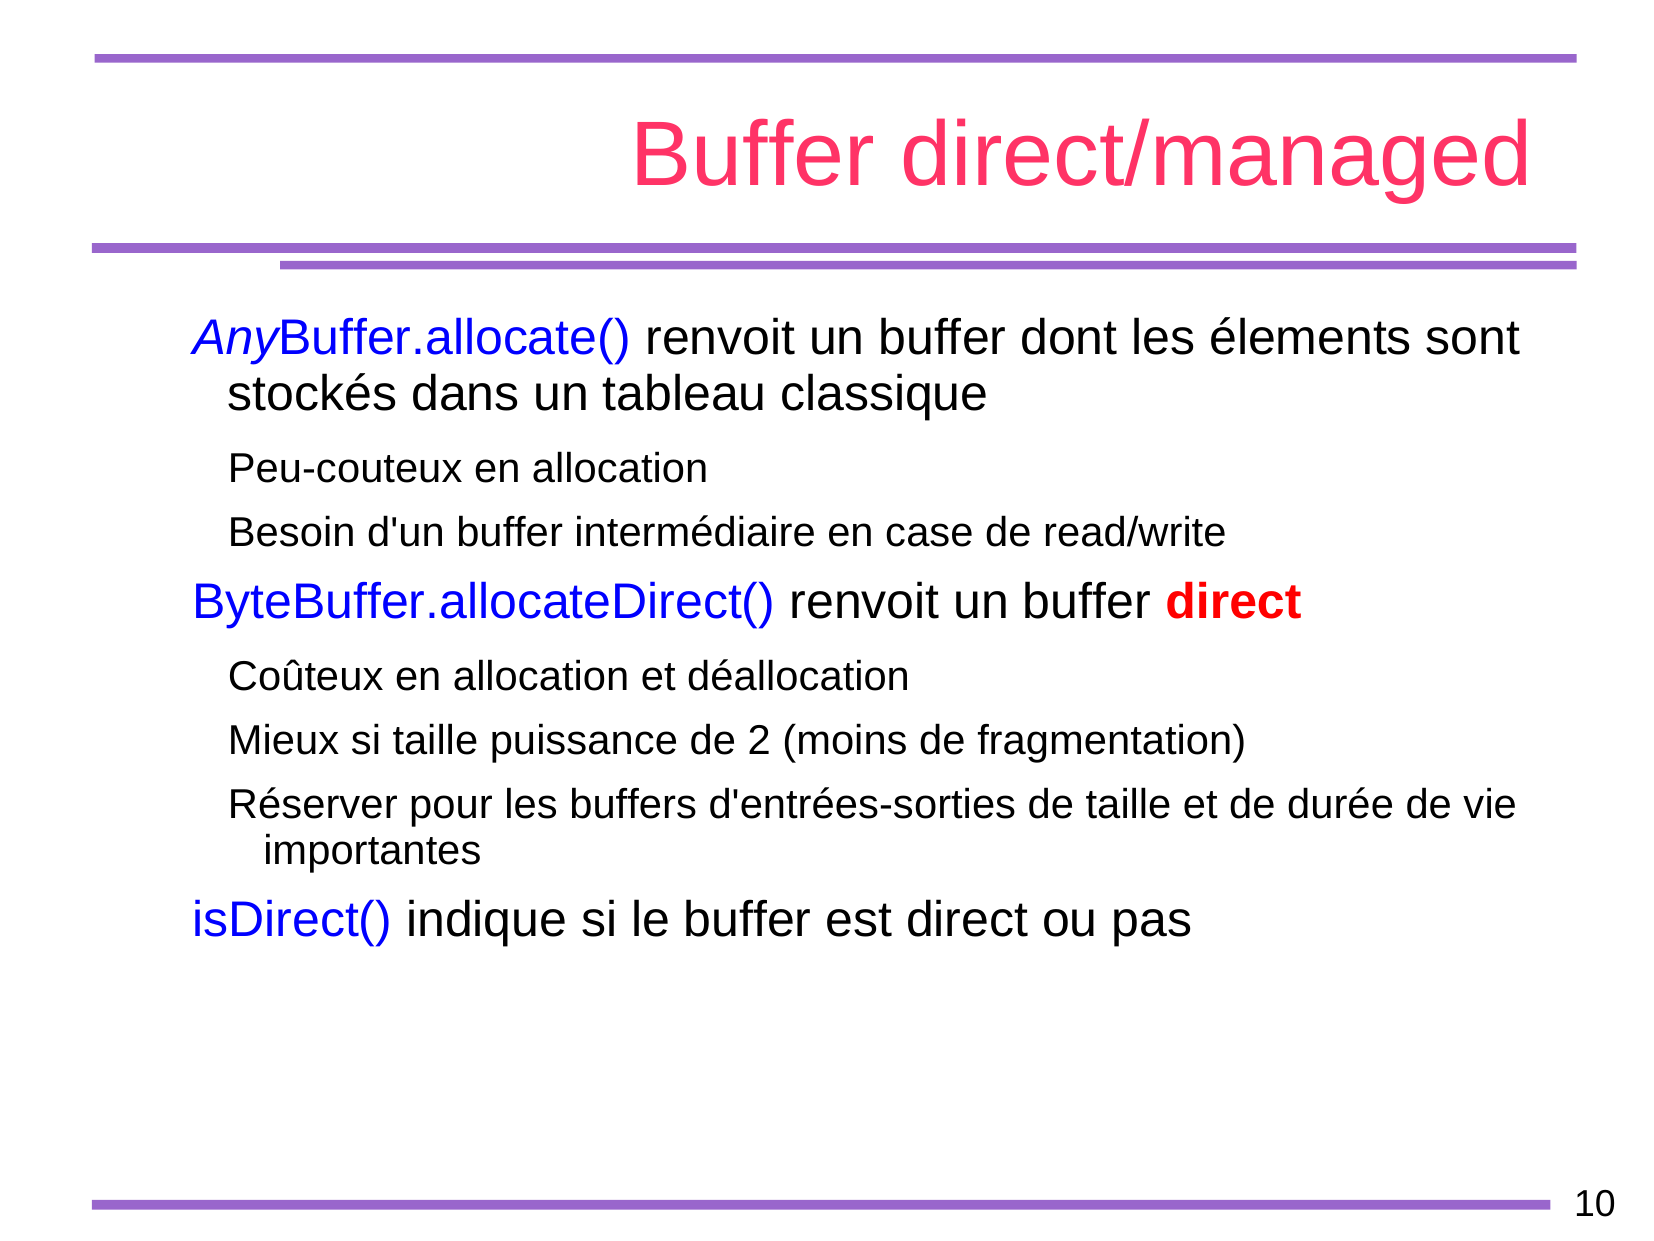

# Buffer direct/managed
AnyBuffer.allocate() renvoit un buffer dont les élements sont stockés dans un tableau classique
Peu-couteux en allocation
Besoin d'un buffer intermédiaire en case de read/write
ByteBuffer.allocateDirect() renvoit un buffer direct
Coûteux en allocation et déallocation
Mieux si taille puissance de 2 (moins de fragmentation)
Réserver pour les buffers d'entrées-sorties de taille et de durée de vie importantes
isDirect() indique si le buffer est direct ou pas